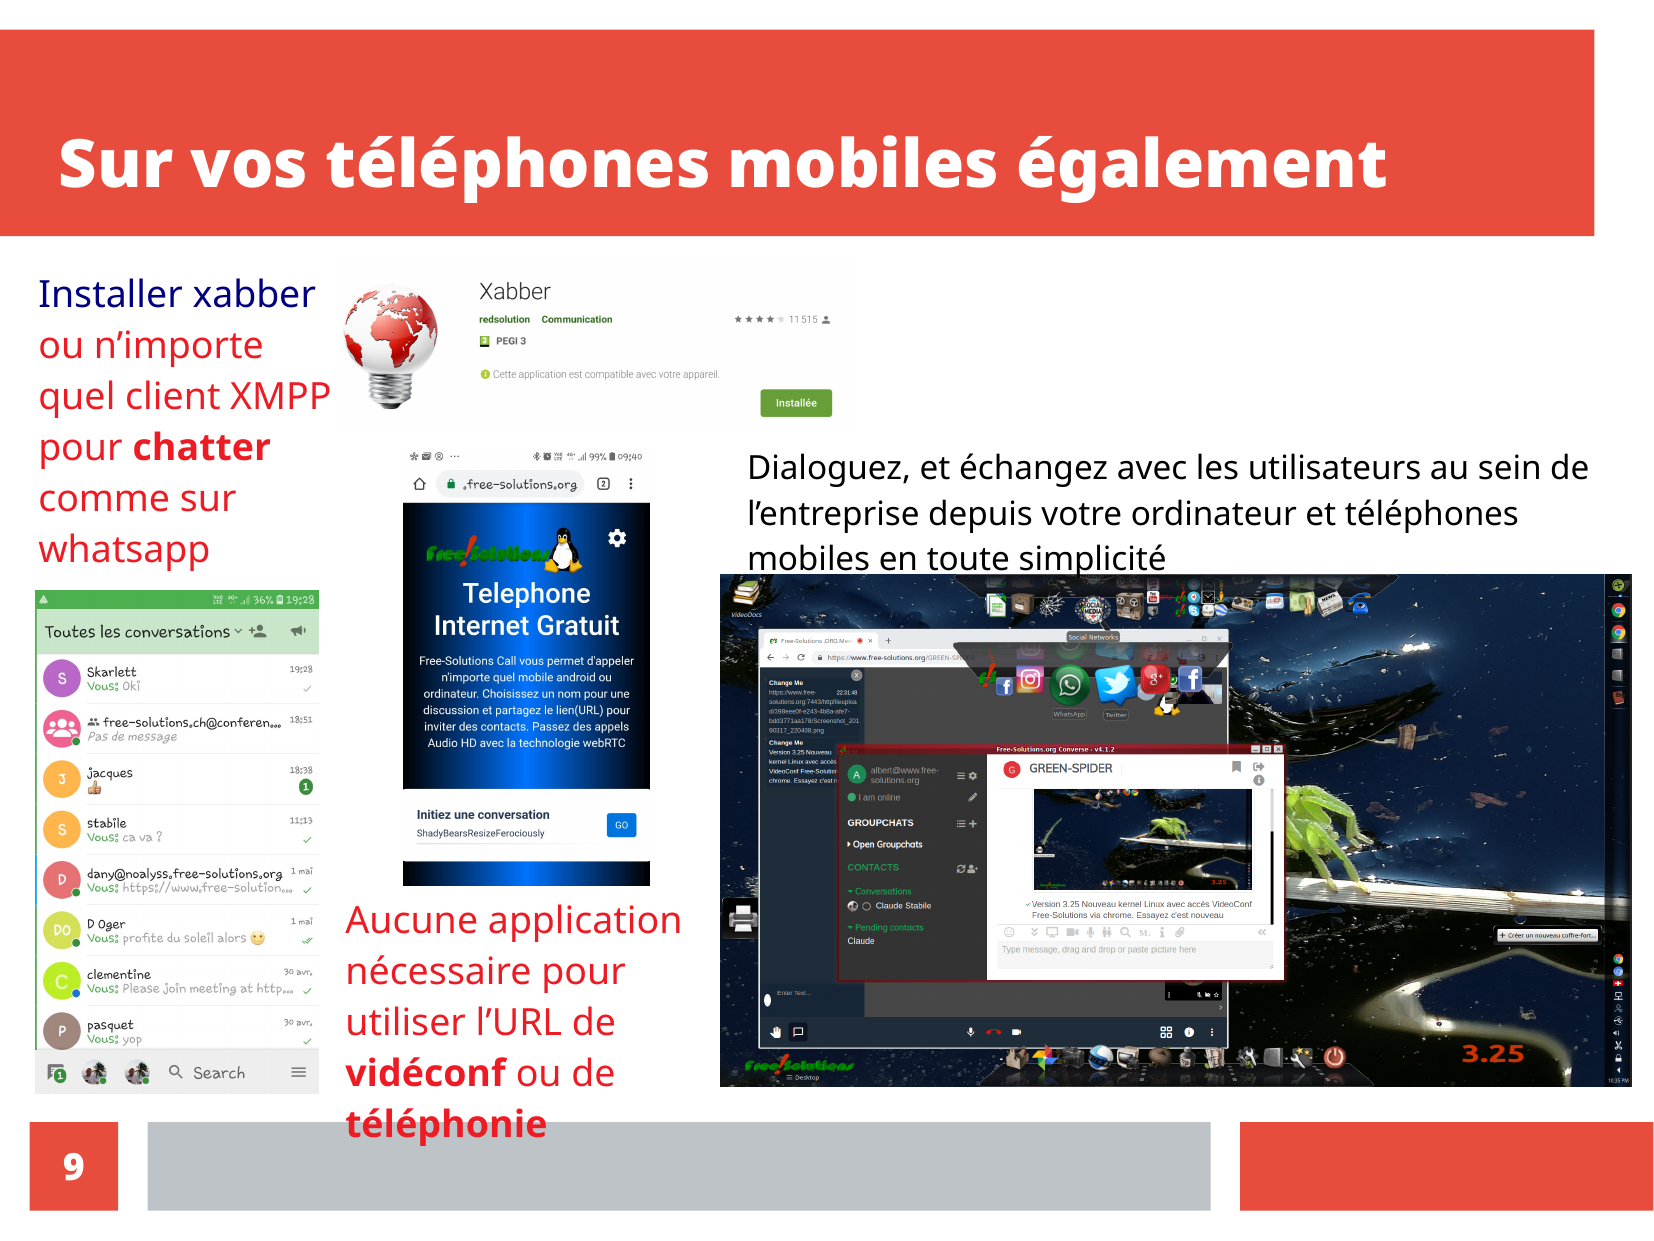

# Sur vos téléphones mobiles également
Installer xabber ou n’importe quel client XMPP pour chatter comme sur whatsapp
Dialoguez, et échangez avec les utilisateurs au sein de l’entreprise depuis votre ordinateur et téléphones mobiles en toute simplicité
Aucune application nécessaire pour utiliser l’URL de vidéconf ou de téléphonie
9